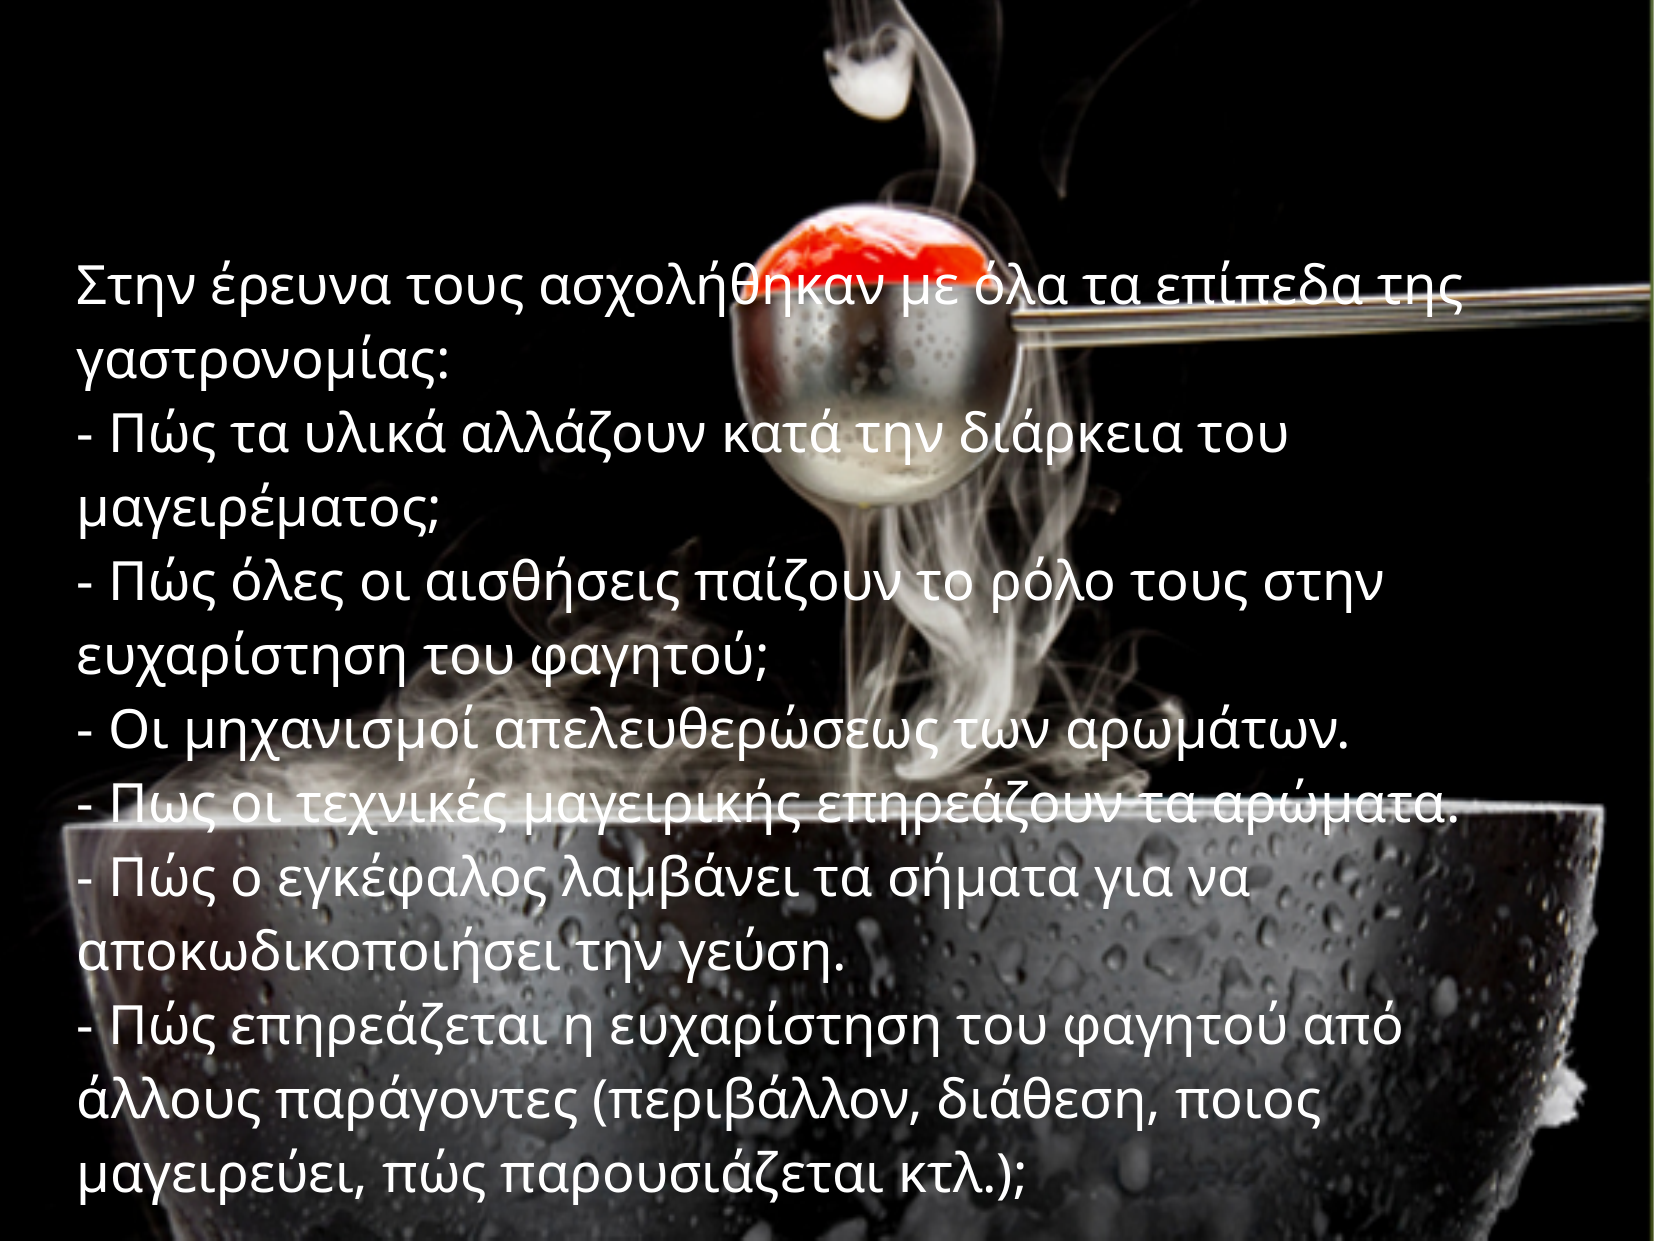

# Στην έρευνα τους ασχολήθηκαν με όλα τα επίπεδα της γαστρονομίας:
- Πώς τα υλικά αλλάζουν κατά την διάρκεια του μαγειρέματος;
- Πώς όλες οι αισθήσεις παίζουν το ρόλο τους στην ευχαρίστηση του φαγητού;
- Οι μηχανισμοί απελευθερώσεως των αρωμάτων.
- Πως οι τεχνικές μαγειρικής επηρεάζουν τα αρώματα.
- Πώς ο εγκέφαλος λαμβάνει τα σήματα για να αποκωδικοποιήσει την γεύση.
- Πώς επηρεάζεται η ευχαρίστηση του φαγητού από άλλους παράγοντες (περιβάλλον, διάθεση, ποιος μαγειρεύει, πώς παρουσιάζεται κτλ.);